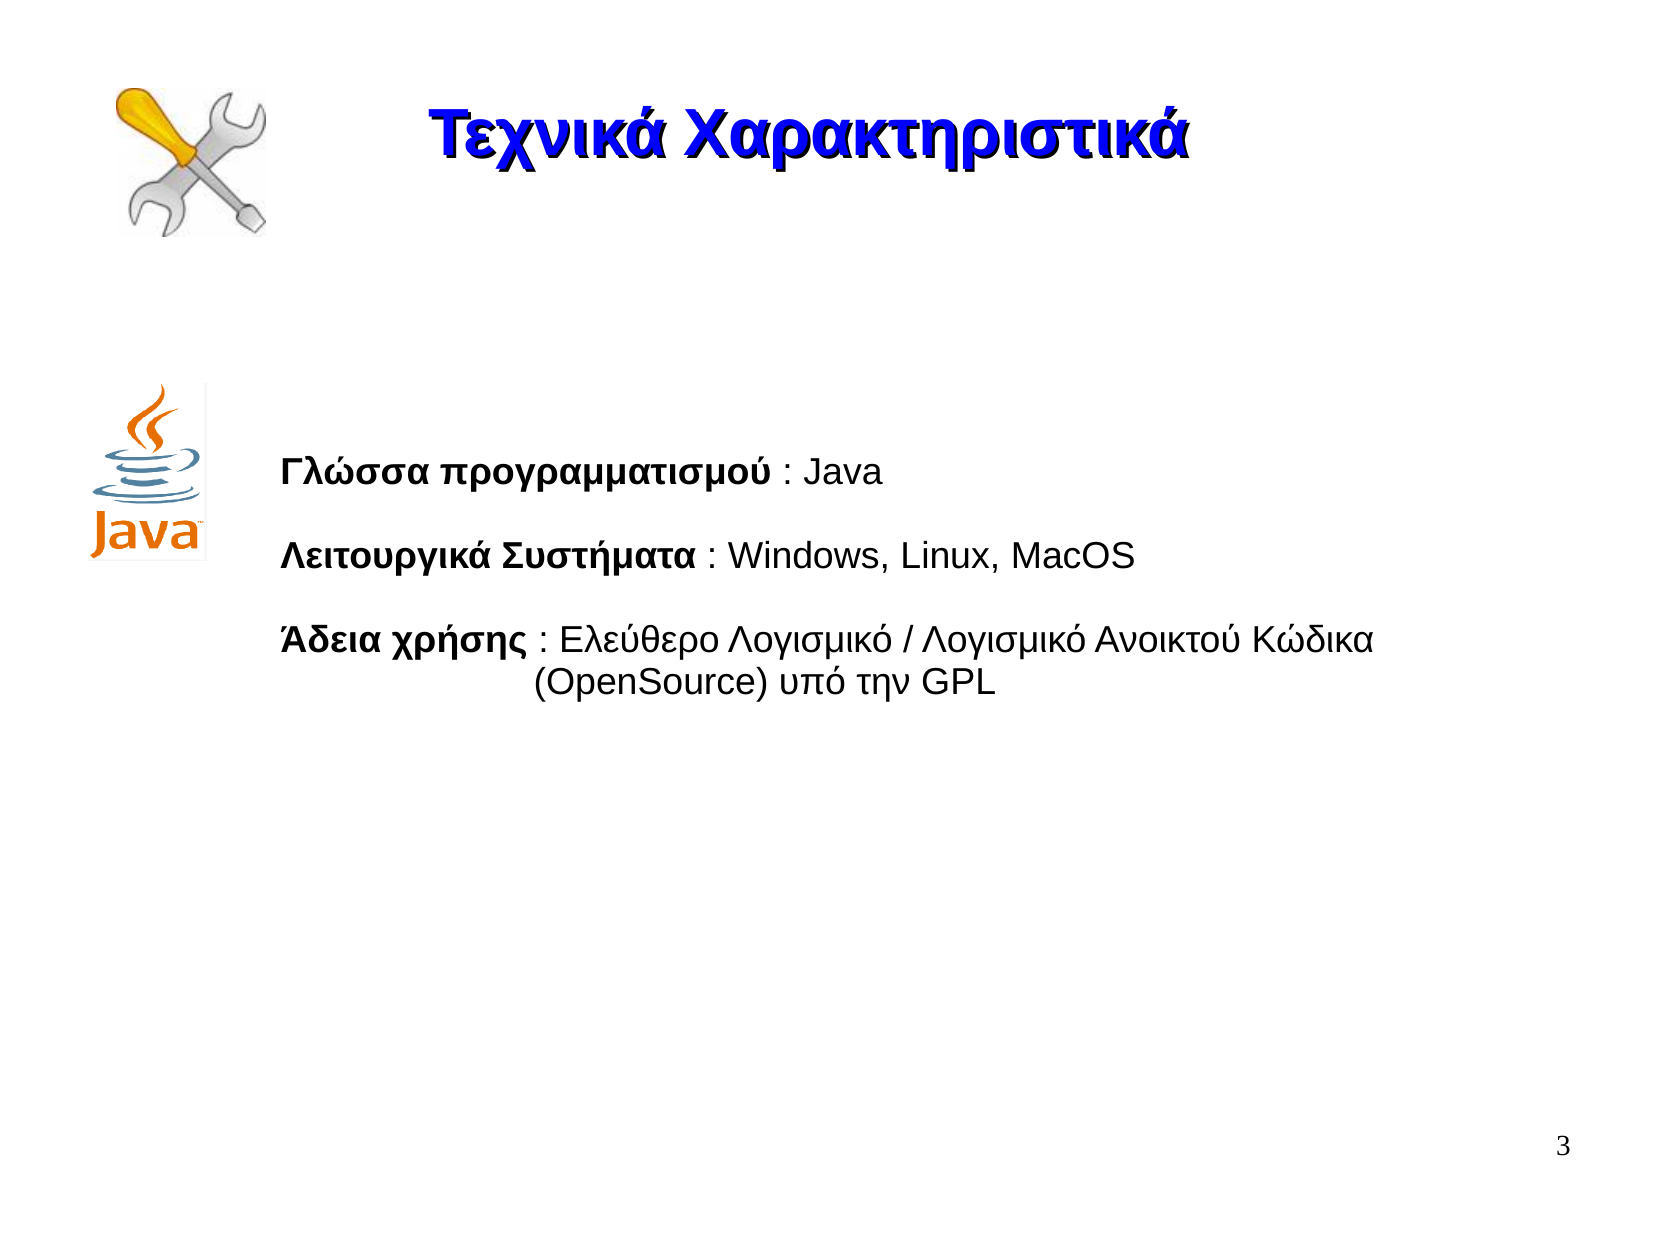

Τεχνικά Χαρακτηριστικά
Γλώσσα προγραμματισμού : Java
Λειτουργικά Συστήματα : Windows, Linux, MacOS
Άδεια χρήσης : Ελεύθερο Λογισμικό / Λογισμικό Ανοικτού Κώδικα
			 (OpenSource) υπό την GPL
3